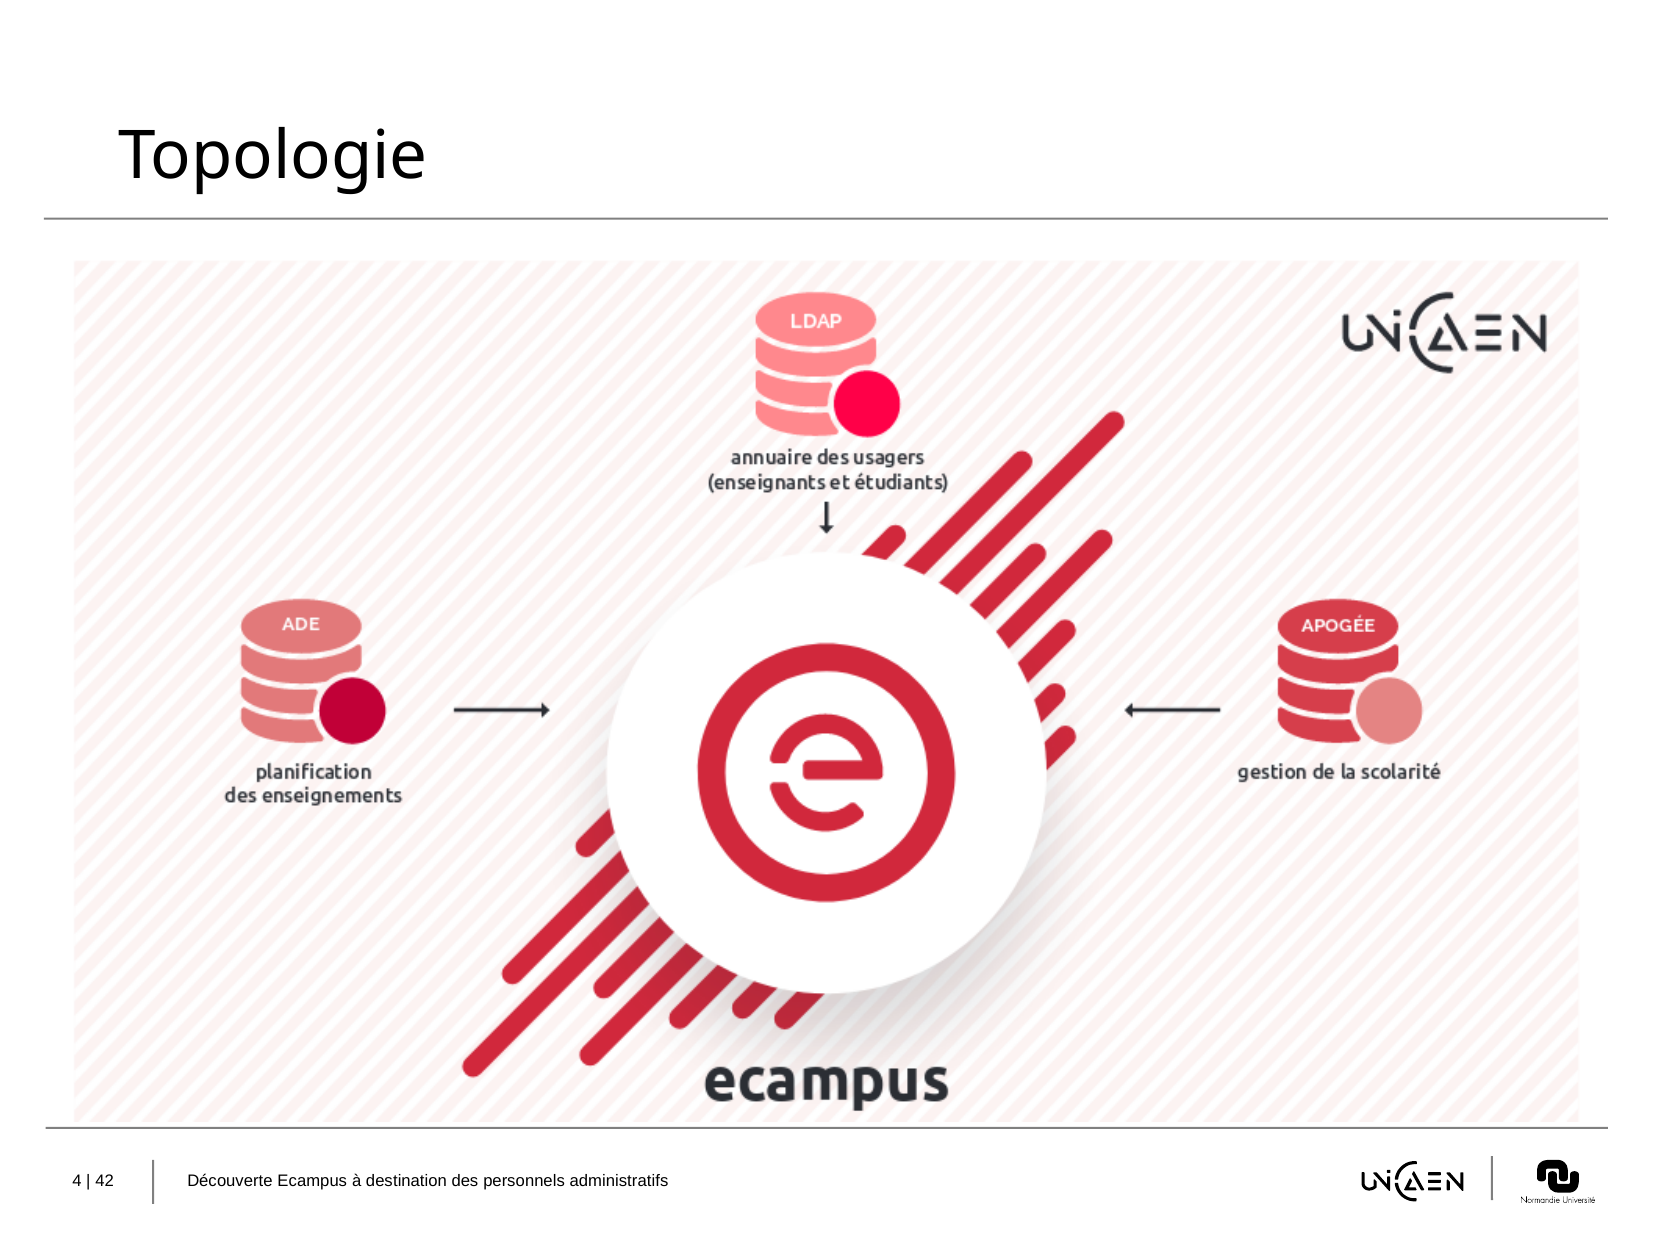

# Topologie
 affiche Amélie (pour situer)
4
Découverte Ecampus pourn les personnels administratifs